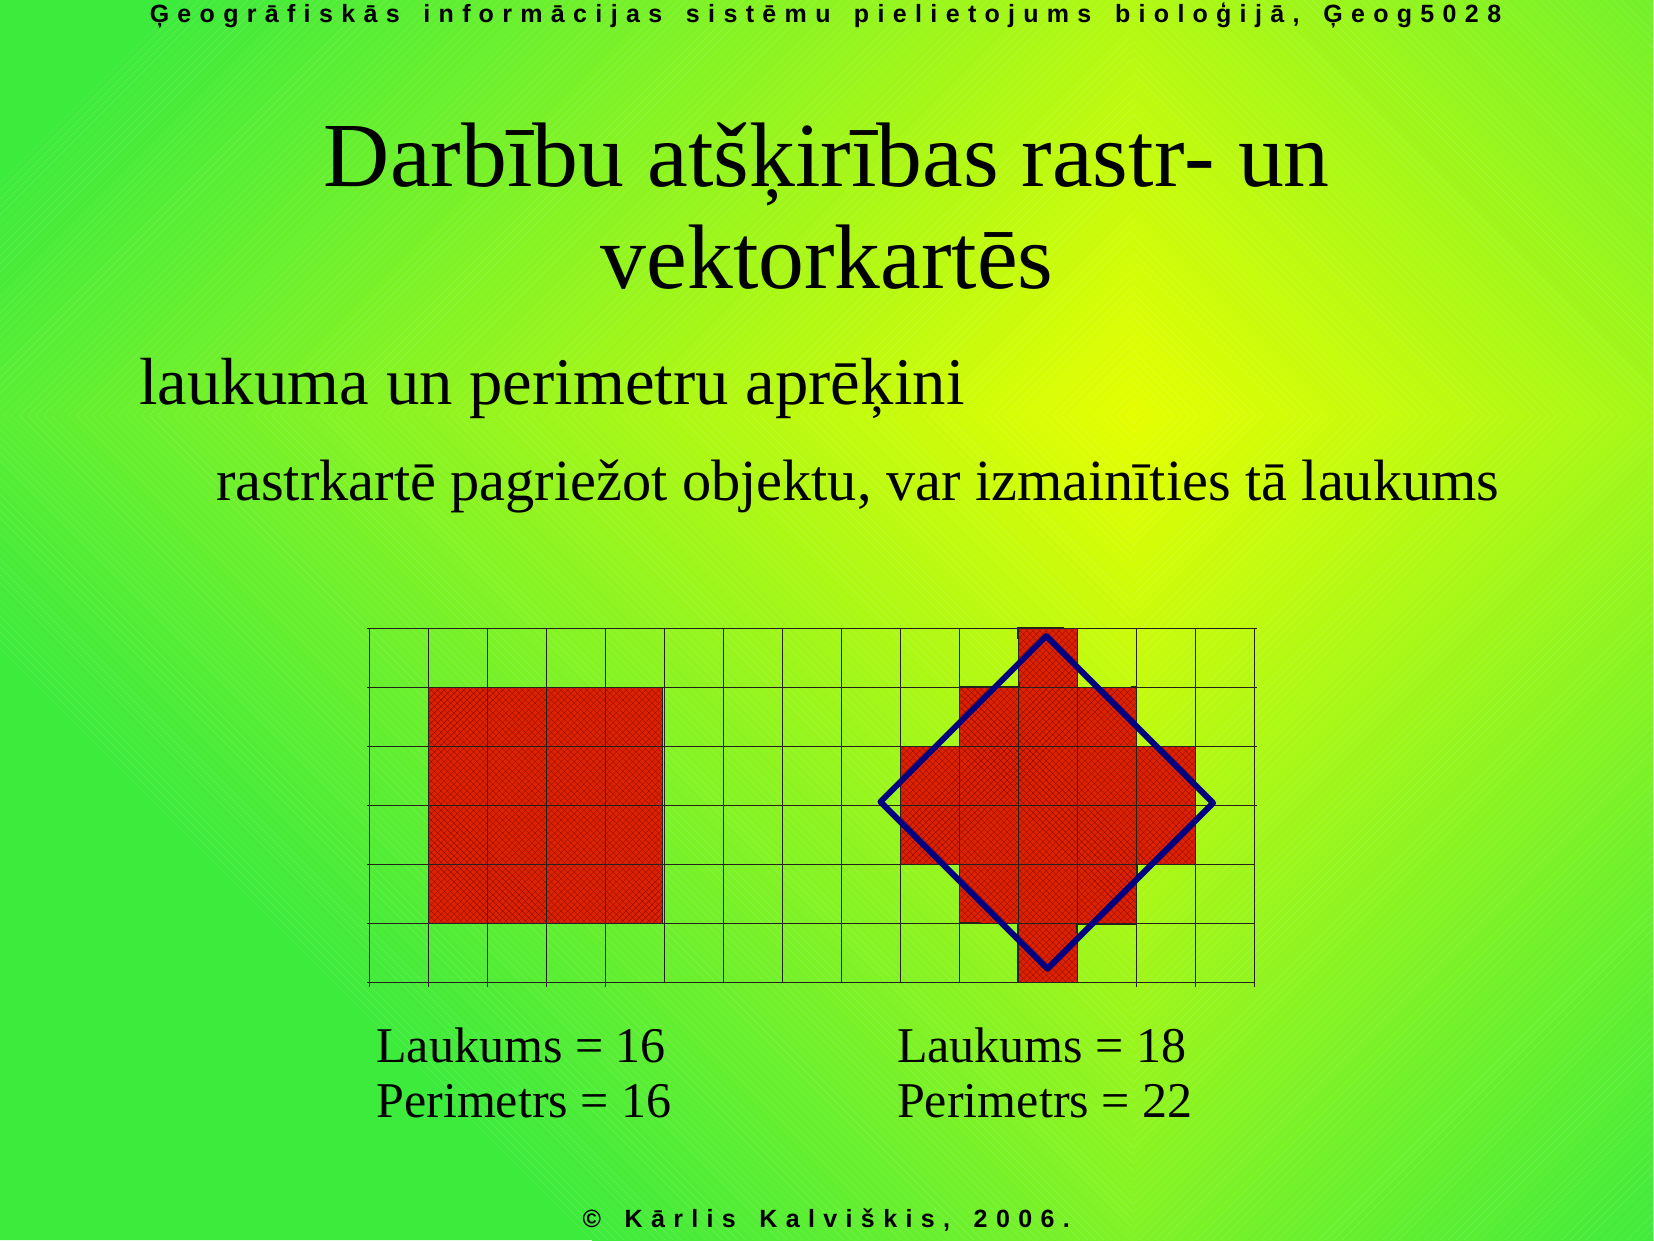

# Darbību atšķirības rastr- un vektorkartēs
laukuma un perimetru aprēķini
rastrkartē pagriežot objektu, var izmainīties tā laukums
Laukums = 16
Perimetrs = 16
Laukums = 18
Perimetrs = 22